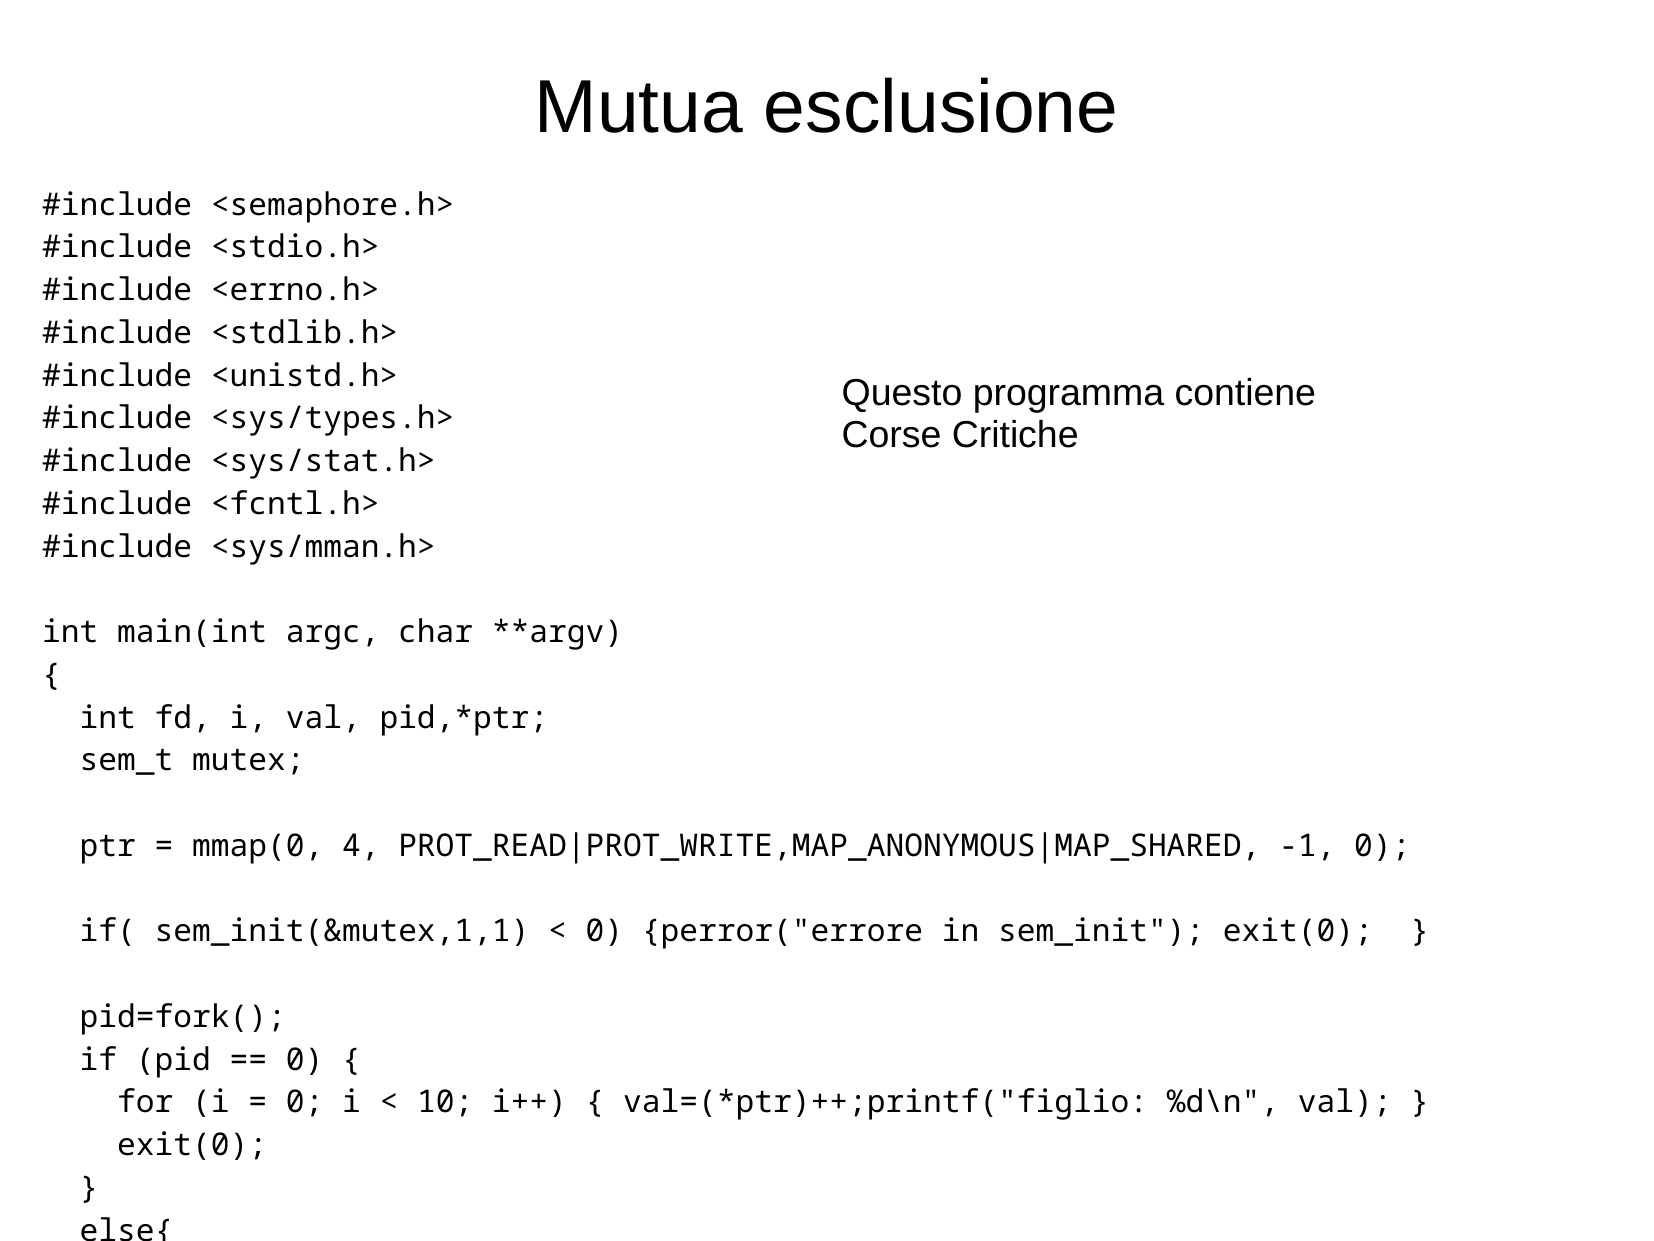

# Mutua esclusione
#include <semaphore.h>
#include <stdio.h>
#include <errno.h>
#include <stdlib.h>
#include <unistd.h>
#include <sys/types.h>
#include <sys/stat.h>
#include <fcntl.h>
#include <sys/mman.h>
int main(int argc, char **argv)
{
 int fd, i, val, pid,*ptr;
 sem_t mutex;
 ptr = mmap(0, 4, PROT_READ|PROT_WRITE,MAP_ANONYMOUS|MAP_SHARED, -1, 0);
 if( sem_init(&mutex,1,1) < 0) {perror("errore in sem_init"); exit(0); }
 pid=fork();
 if (pid == 0) {
 for (i = 0; i < 10; i++) { val=(*ptr)++;printf("figlio: %d\n", val); }
 exit(0);
 }
 else{
 for (i = 0; i < 10; i++) { val=(*ptr)++; printf("padre: %d\n", val); }
 exit(0);
 }
}
Questo programma contiene
Corse Critiche